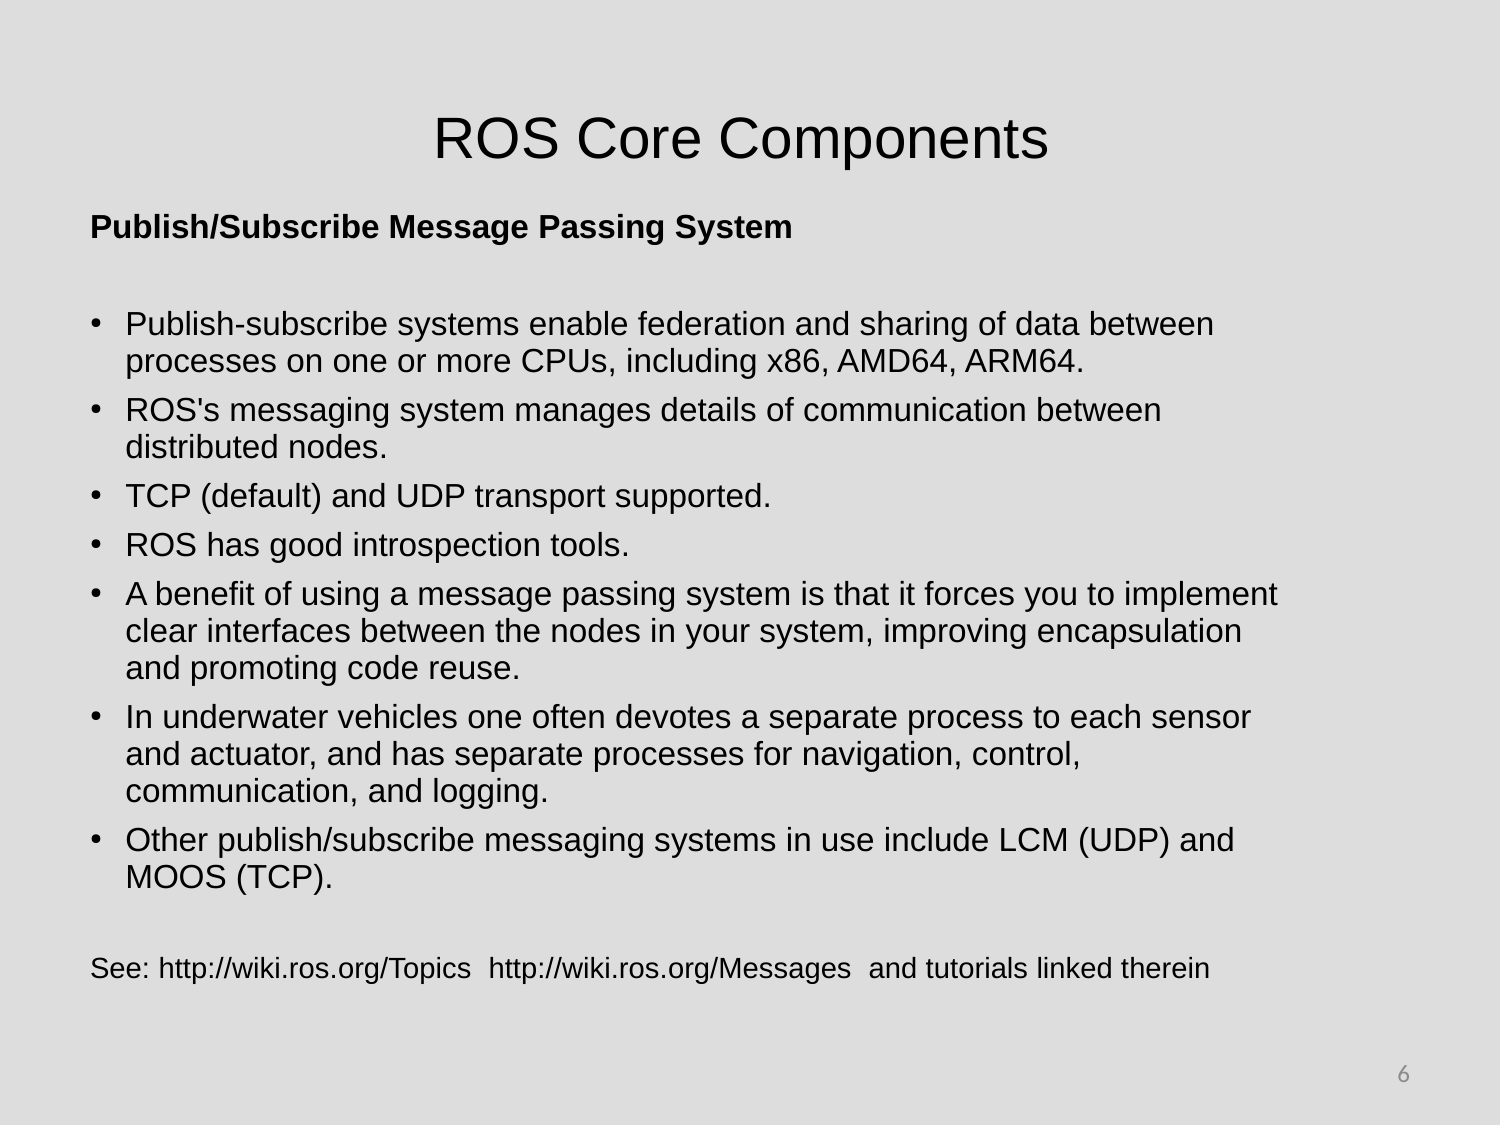

# ROS Core Components
Publish/Subscribe Message Passing System
Publish-subscribe systems enable federation and sharing of data between processes on one or more CPUs, including x86, AMD64, ARM64.
ROS's messaging system manages details of communication between distributed nodes.
TCP (default) and UDP transport supported.
ROS has good introspection tools.
A benefit of using a message passing system is that it forces you to implement clear interfaces between the nodes in your system, improving encapsulation and promoting code reuse.
In underwater vehicles one often devotes a separate process to each sensor and actuator, and has separate processes for navigation, control, communication, and logging.
Other publish/subscribe messaging systems in use include LCM (UDP) and MOOS (TCP).
See: http://wiki.ros.org/Topics http://wiki.ros.org/Messages and tutorials linked therein
Oct 9, 2017
6